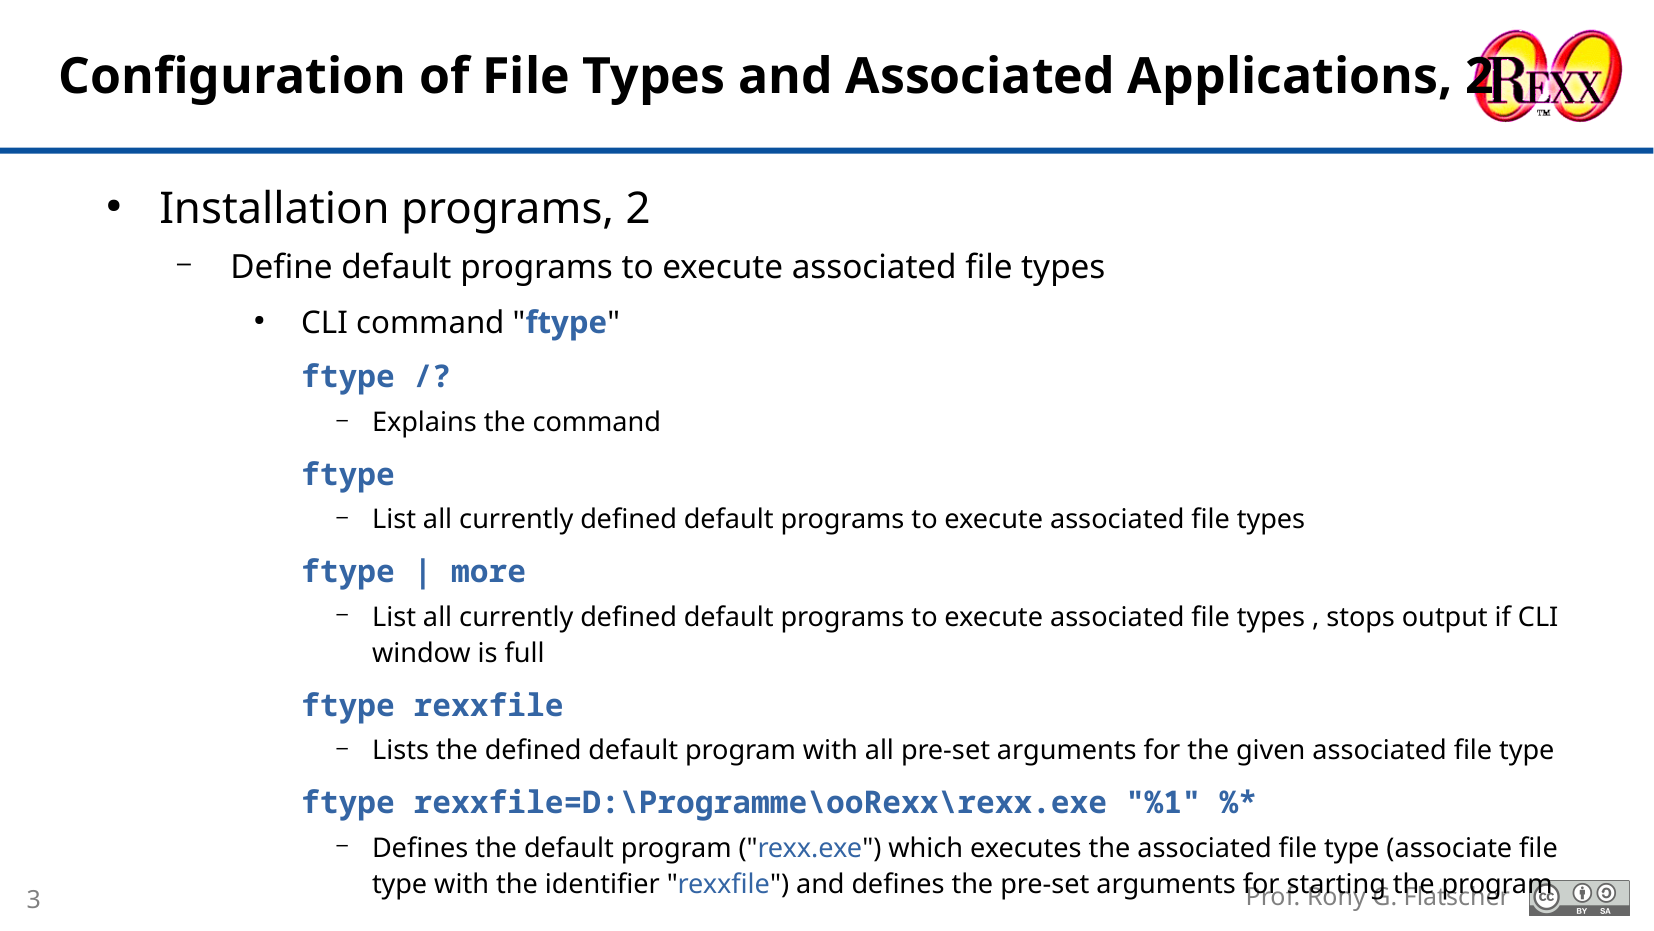

# Configuration of File Types and Associated Applications, 2
Installation programs, 2
Define default programs to execute associated file types
CLI command "ftype"
ftype /?
Explains the command
ftype
List all currently defined default programs to execute associated file types
ftype | more
List all currently defined default programs to execute associated file types , stops output if CLI window is full
ftype rexxfile
Lists the defined default program with all pre-set arguments for the given associated file type
ftype rexxfile=D:\Programme\ooRexx\rexx.exe "%1" %*
Defines the default program ("rexx.exe") which executes the associated file type (associate file type with the identifier "rexxfile") and defines the pre-set arguments for starting the program